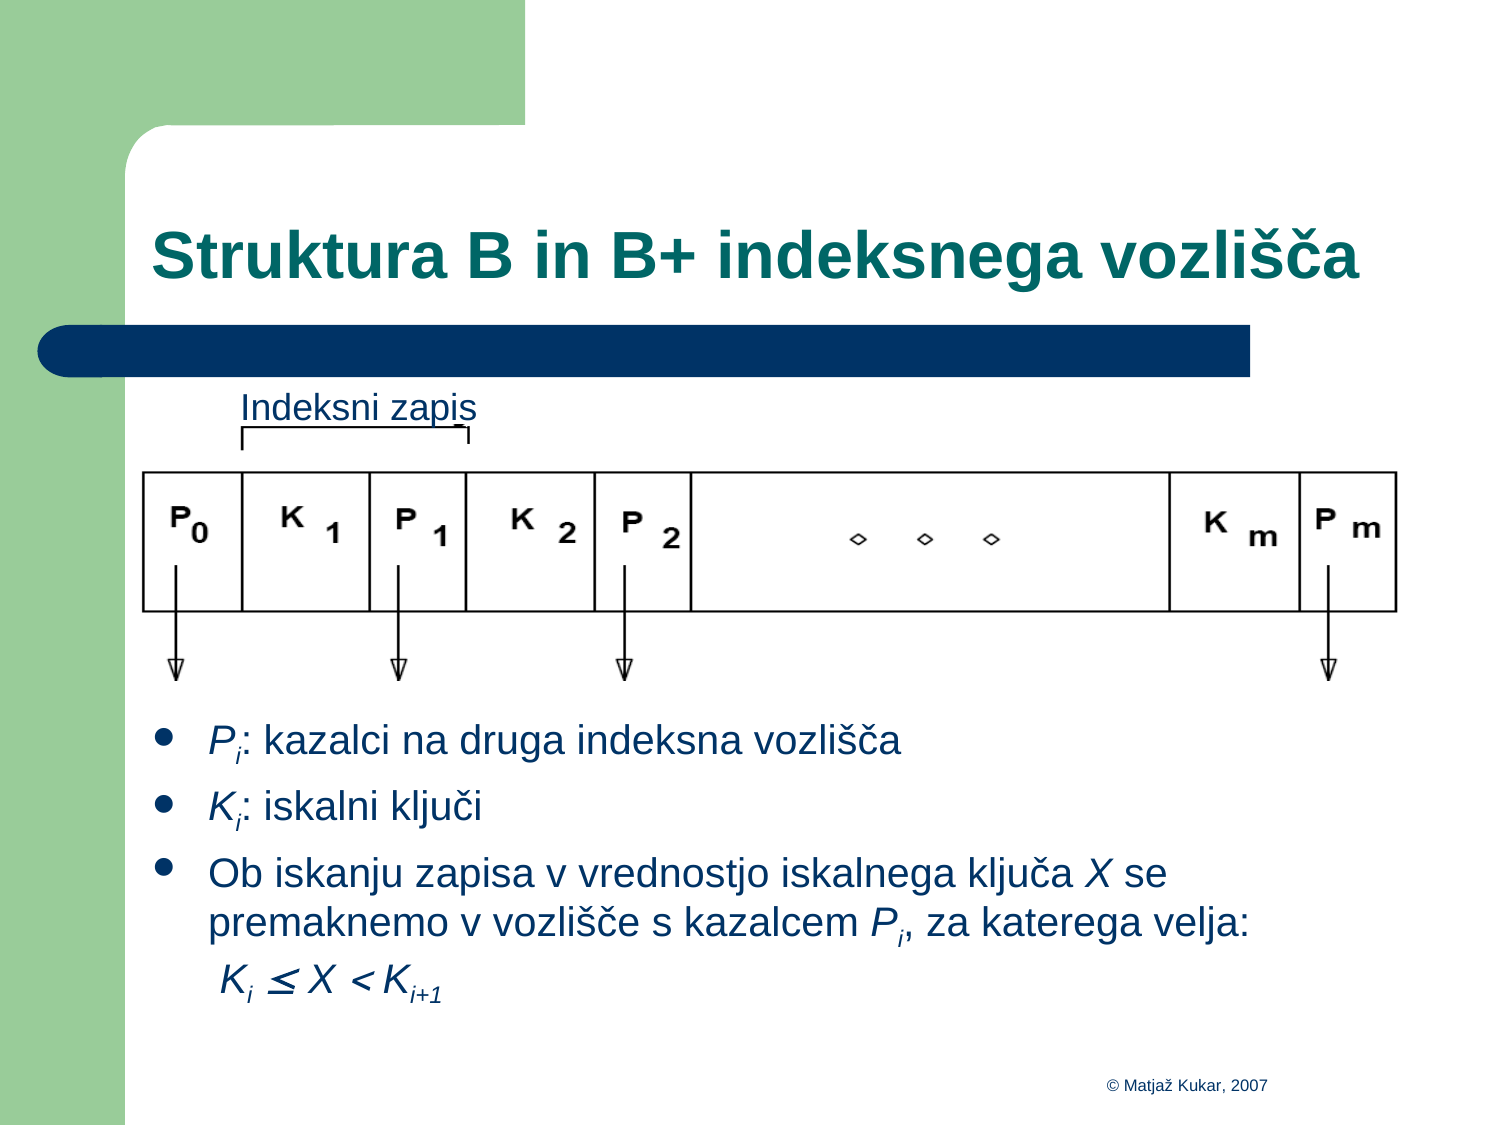

# Struktura B in B+ indeksnega vozlišča
Indeksni zapis
Pi: kazalci na druga indeksna vozlišča
Ki: iskalni ključi
Ob iskanju zapisa v vrednostjo iskalnega ključa X se premaknemo v vozlišče s kazalcem Pi, za katerega velja:
 Ki  X  Ki+1
© Matjaž Kukar, 2007